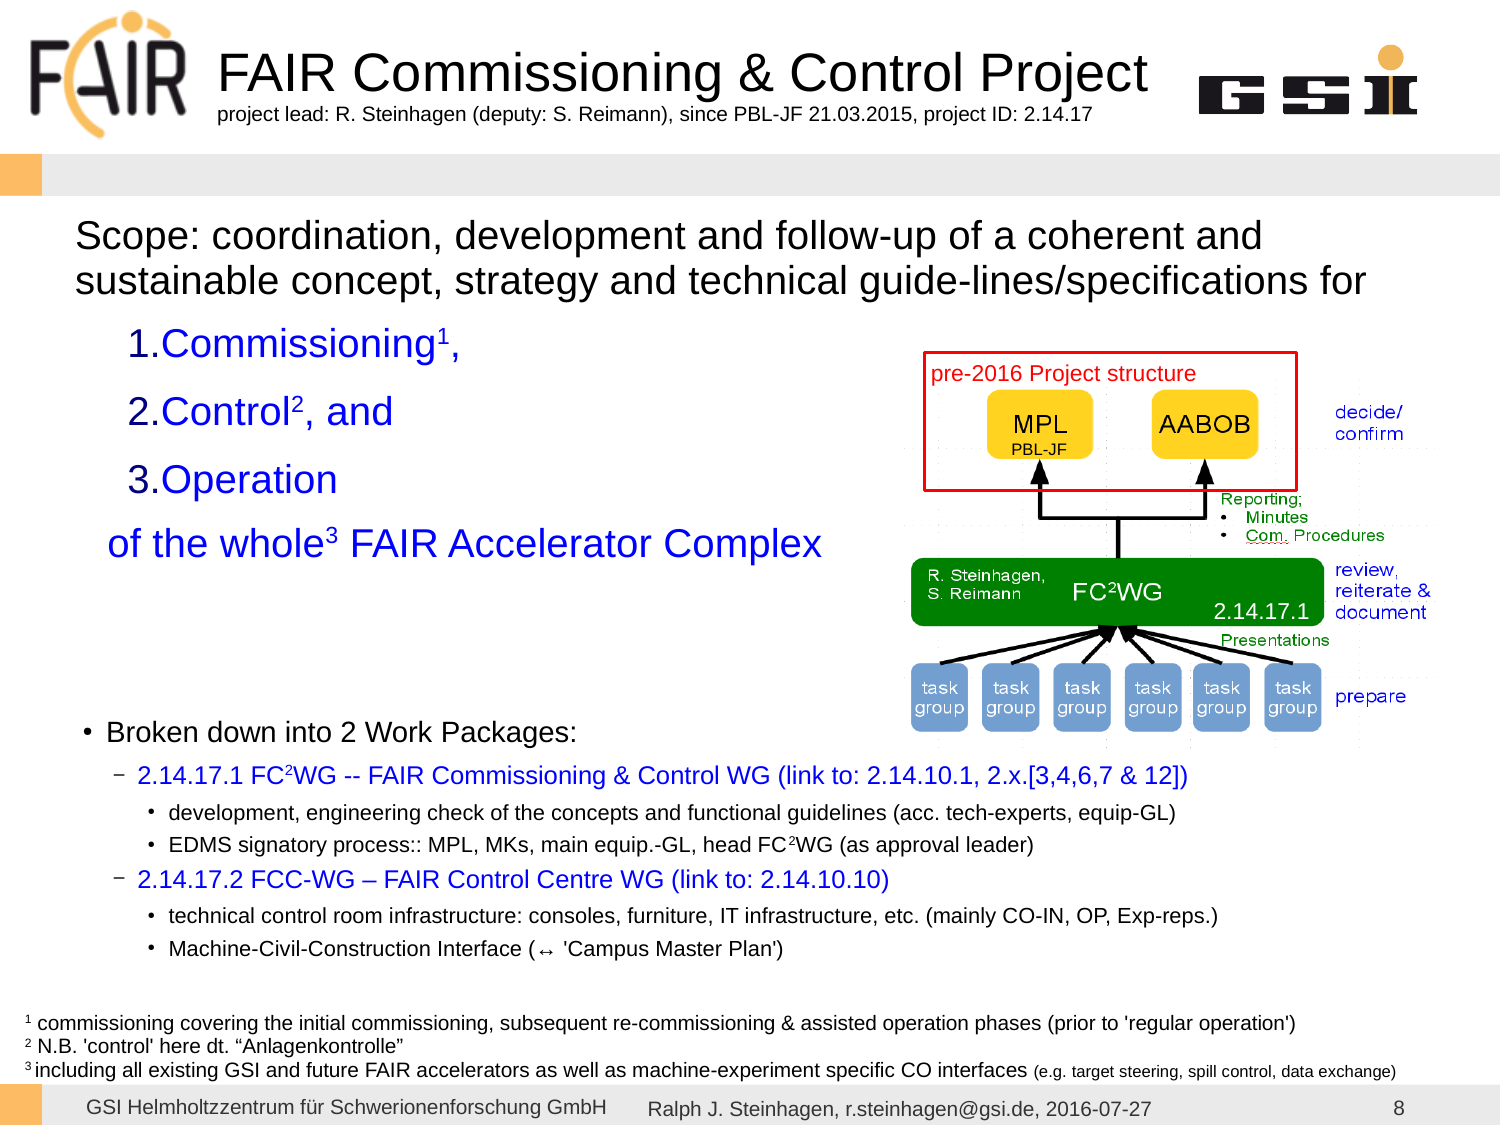

# FAIR Commissioning & Control Project project lead: R. Steinhagen (deputy: S. Reimann), since PBL-JF 21.03.2015, project ID: 2.14.17
Scope: coordination, development and follow-up of a coherent and sustainable concept, strategy and technical guide-lines/specifications for
Commissioning1,
Control2, and
Operation
 	of the whole3 FAIR Accelerator Complex
Broken down into 2 Work Packages:
2.14.17.1 FC2WG -- FAIR Commissioning & Control WG (link to: 2.14.10.1, 2.x.[3,4,6,7 & 12])
development, engineering check of the concepts and functional guidelines (acc. tech-experts, equip-GL)
EDMS signatory process:: MPL, MKs, main equip.-GL, head FC2WG (as approval leader)
2.14.17.2 FCC-WG – FAIR Control Centre WG (link to: 2.14.10.10)
technical control room infrastructure: consoles, furniture, IT infrastructure, etc. (mainly CO-IN, OP, Exp-reps.)
Machine-Civil-Construction Interface (↔ 'Campus Master Plan')
pre-2016 Project structure
PBL-JF
2.14.17.1
1 commissioning covering the initial commissioning, subsequent re-commissioning & assisted operation phases (prior to 'regular operation')
2 N.B. 'control' here dt. “Anlagenkontrolle”
3 including all existing GSI and future FAIR accelerators as well as machine-experiment specific CO interfaces (e.g. target steering, spill control, data exchange)